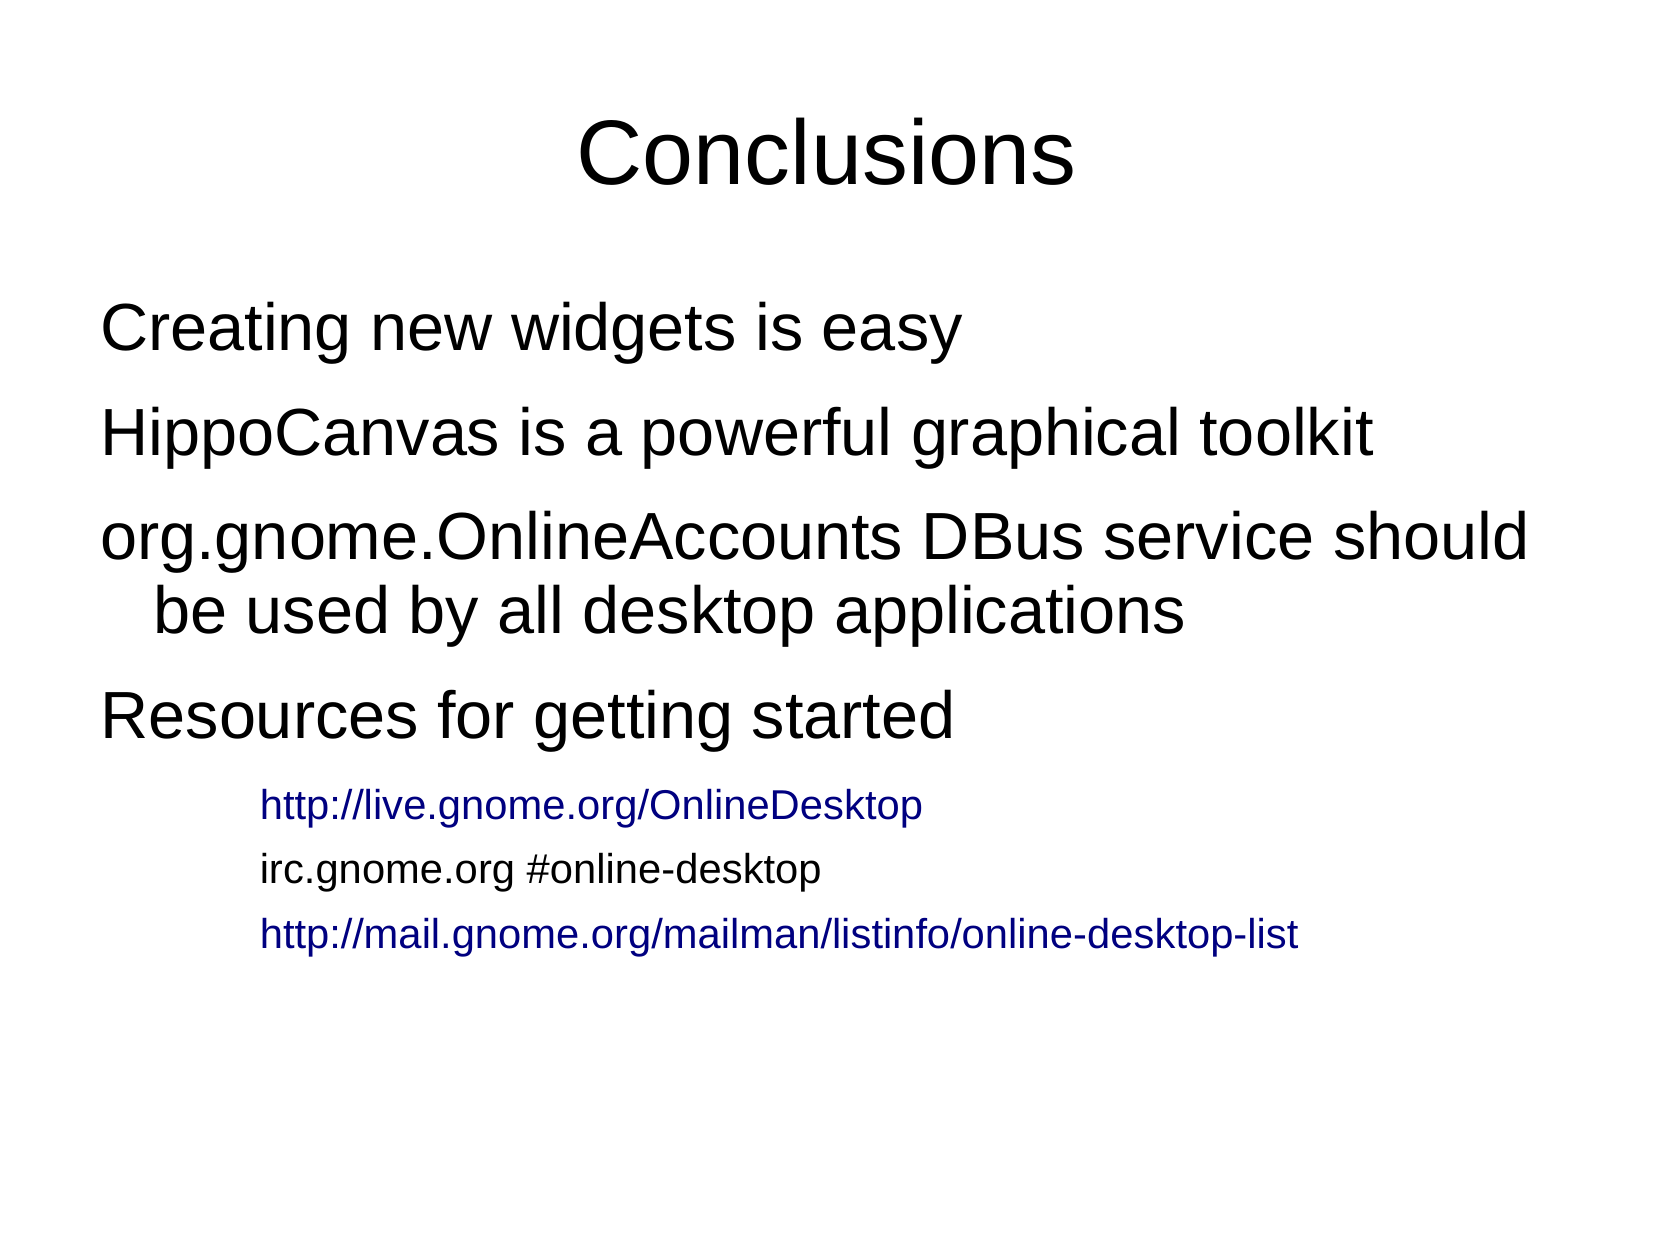

# Conclusions
Creating new widgets is easy
HippoCanvas is a powerful graphical toolkit
org.gnome.OnlineAccounts DBus service should be used by all desktop applications
Resources for getting started
http://live.gnome.org/OnlineDesktop
irc.gnome.org #online-desktop
http://mail.gnome.org/mailman/listinfo/online-desktop-list